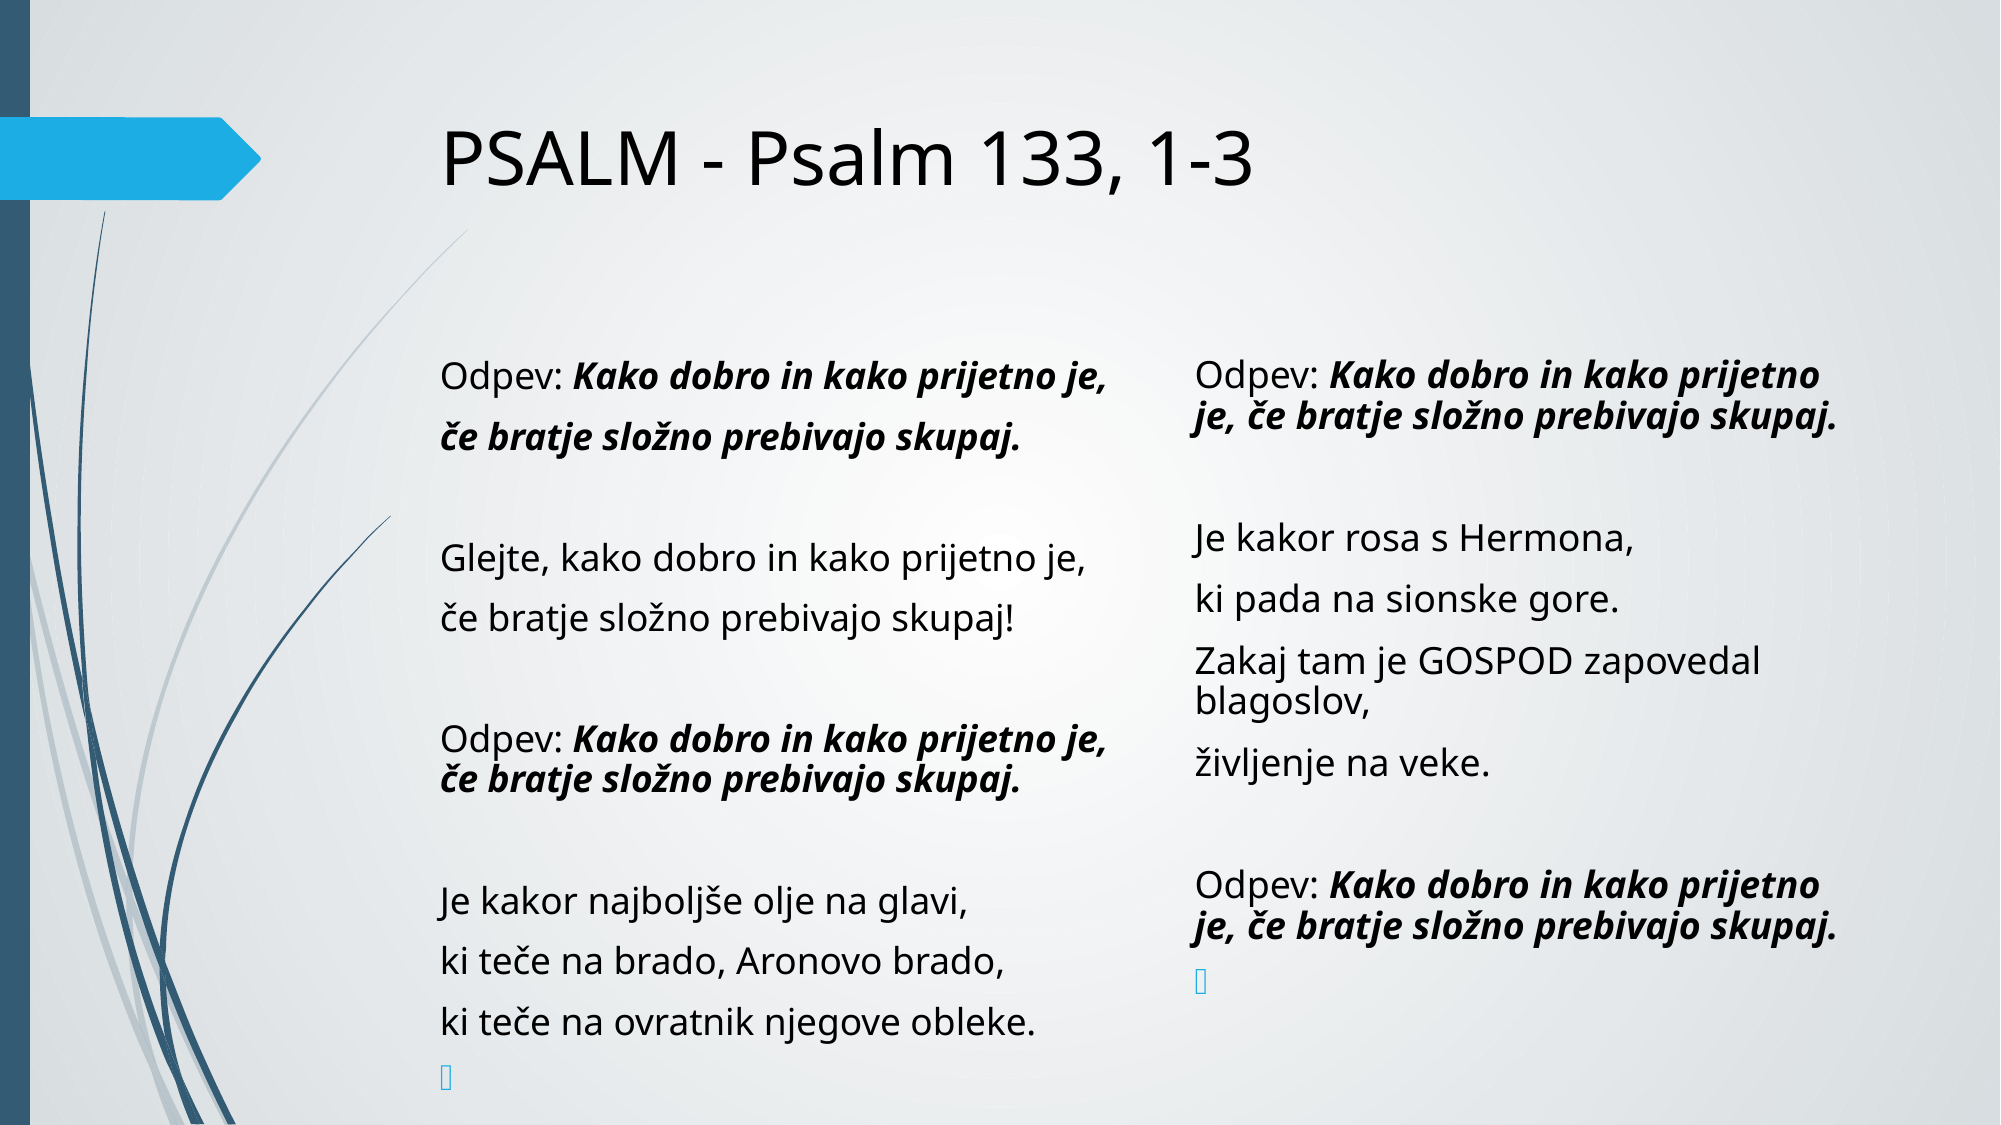

# PSALM - Psalm 133, 1-3
Odpev: Kako dobro in kako prijetno je, če bratje složno prebivajo skupaj.
Je kakor rosa s Hermona,
ki pada na sionske gore.
Zakaj tam je Gospod zapovedal blagoslov,
življenje na veke.
Odpev: Kako dobro in kako prijetno je, če bratje složno prebivajo skupaj.
Odpev: Kako dobro in kako prijetno je,
če bratje složno prebivajo skupaj.
Glejte, kako dobro in kako prijetno je,
če bratje složno prebivajo skupaj!
Odpev: Kako dobro in kako prijetno je, če bratje složno prebivajo skupaj.
Je kakor najboljše olje na glavi,
ki teče na brado, Aronovo brado,
ki teče na ovratnik njegove obleke.